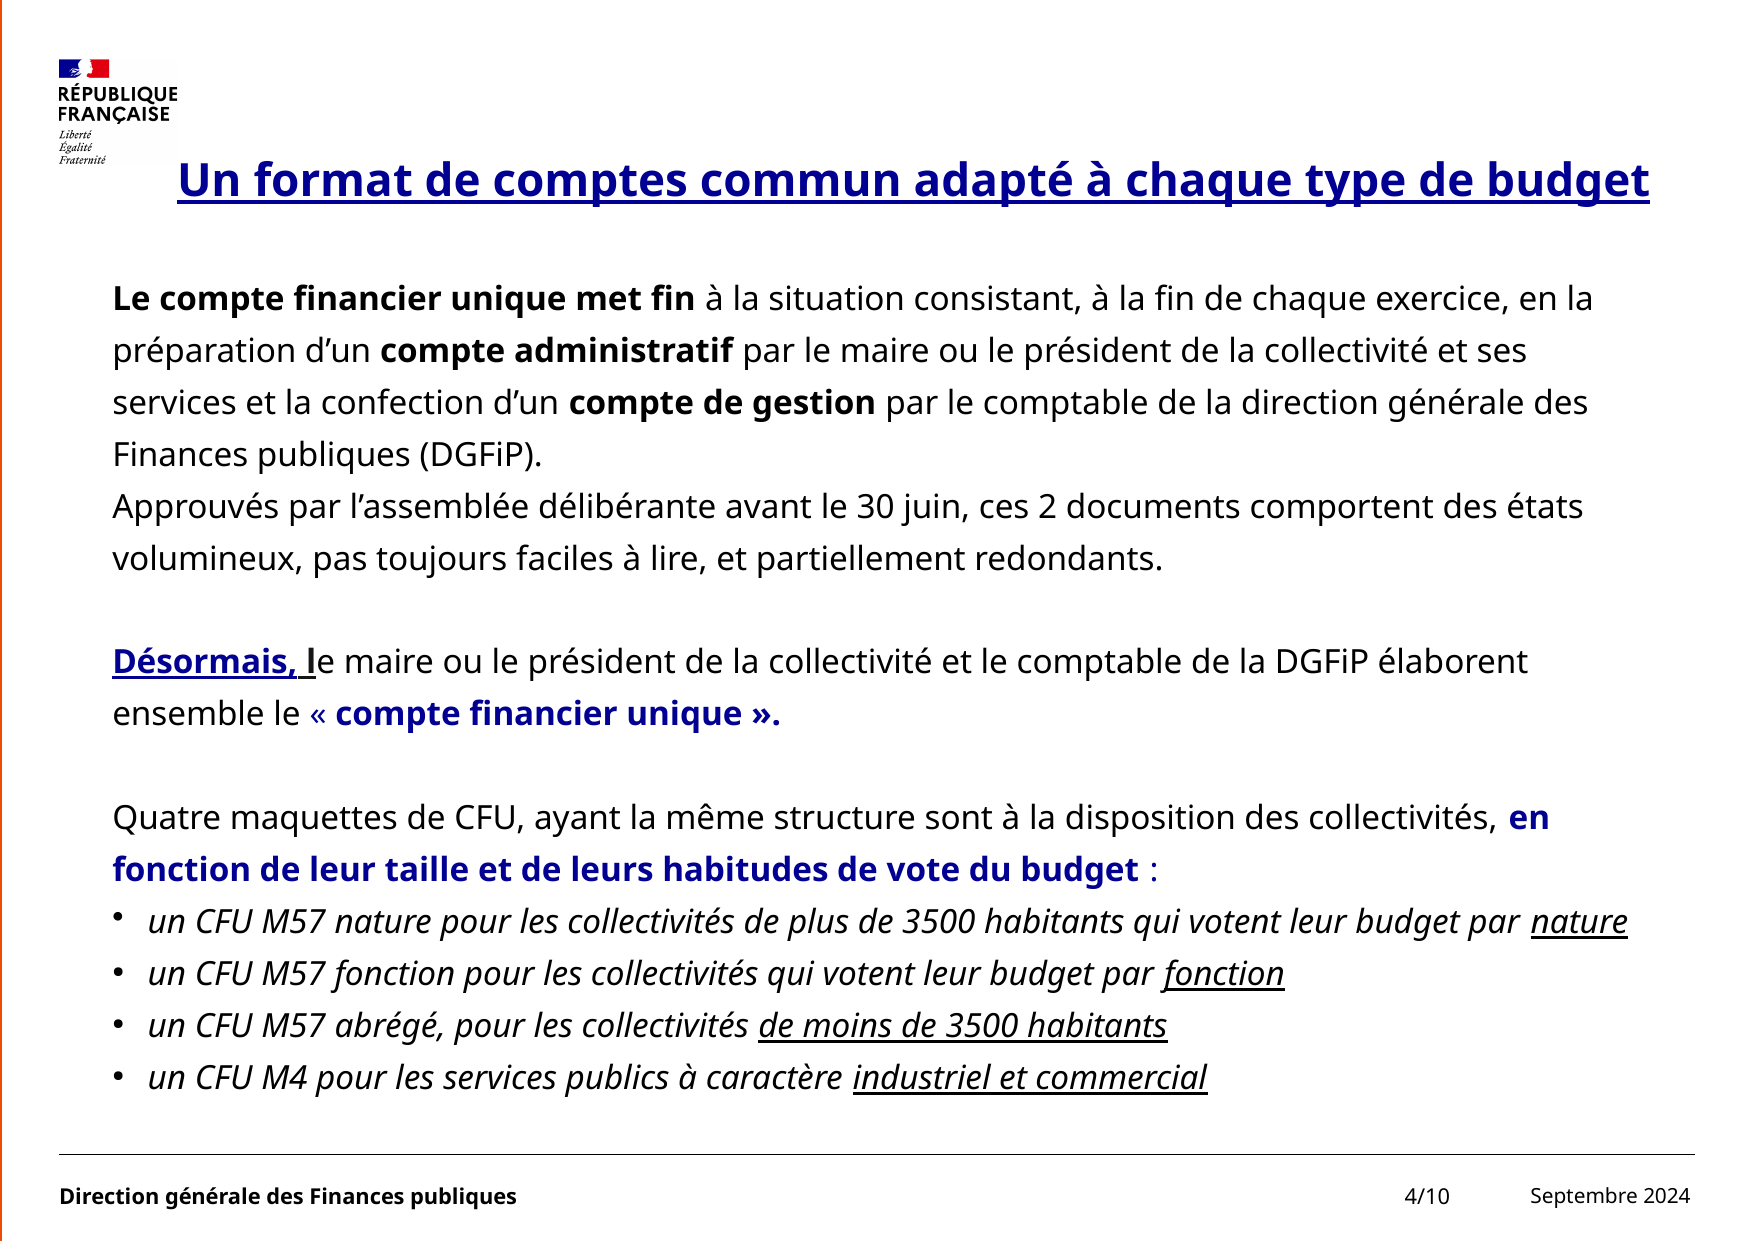

Un format de comptes commun adapté à chaque type de budget
Le compte financier unique met fin à la situation consistant, à la fin de chaque exercice, en la préparation d’un compte administratif par le maire ou le président de la collectivité et ses services et la confection d’un compte de gestion par le comptable de la direction générale des Finances publiques (DGFiP).
Approuvés par l’assemblée délibérante avant le 30 juin, ces 2 documents comportent des états volumineux, pas toujours faciles à lire, et partiellement redondants.
Désormais, le maire ou le président de la collectivité et le comptable de la DGFiP élaborent ensemble le « compte financier unique ».
Quatre maquettes de CFU, ayant la même structure sont à la disposition des collectivités, en fonction de leur taille et de leurs habitudes de vote du budget :
un CFU M57 nature pour les collectivités de plus de 3500 habitants qui votent leur budget par nature
un CFU M57 fonction pour les collectivités qui votent leur budget par fonction
un CFU M57 abrégé, pour les collectivités de moins de 3500 habitants
un CFU M4 pour les services publics à caractère industriel et commercial